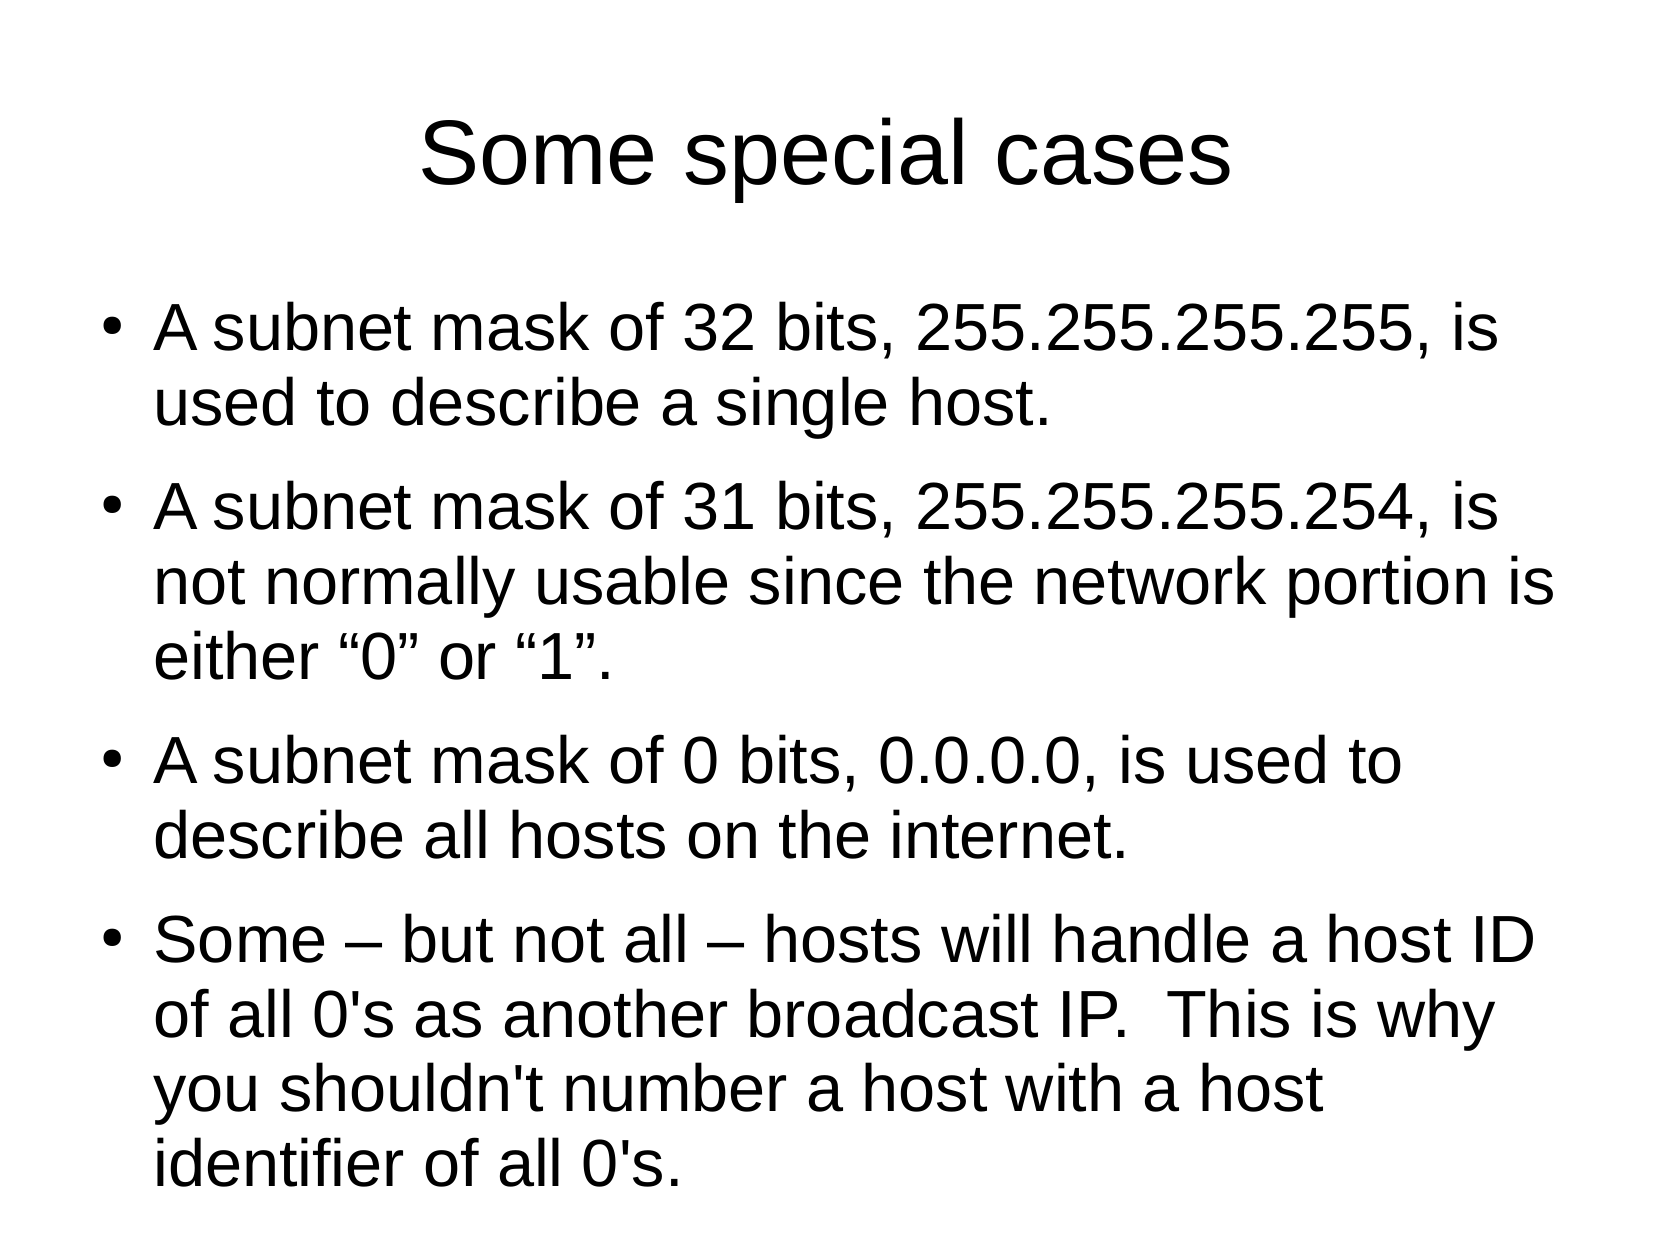

# Some special cases
A subnet mask of 32 bits, 255.255.255.255, is used to describe a single host.
A subnet mask of 31 bits, 255.255.255.254, is not normally usable since the network portion is either “0” or “1”.
A subnet mask of 0 bits, 0.0.0.0, is used to describe all hosts on the internet.
Some – but not all – hosts will handle a host ID of all 0's as another broadcast IP. This is why you shouldn't number a host with a host identifier of all 0's.